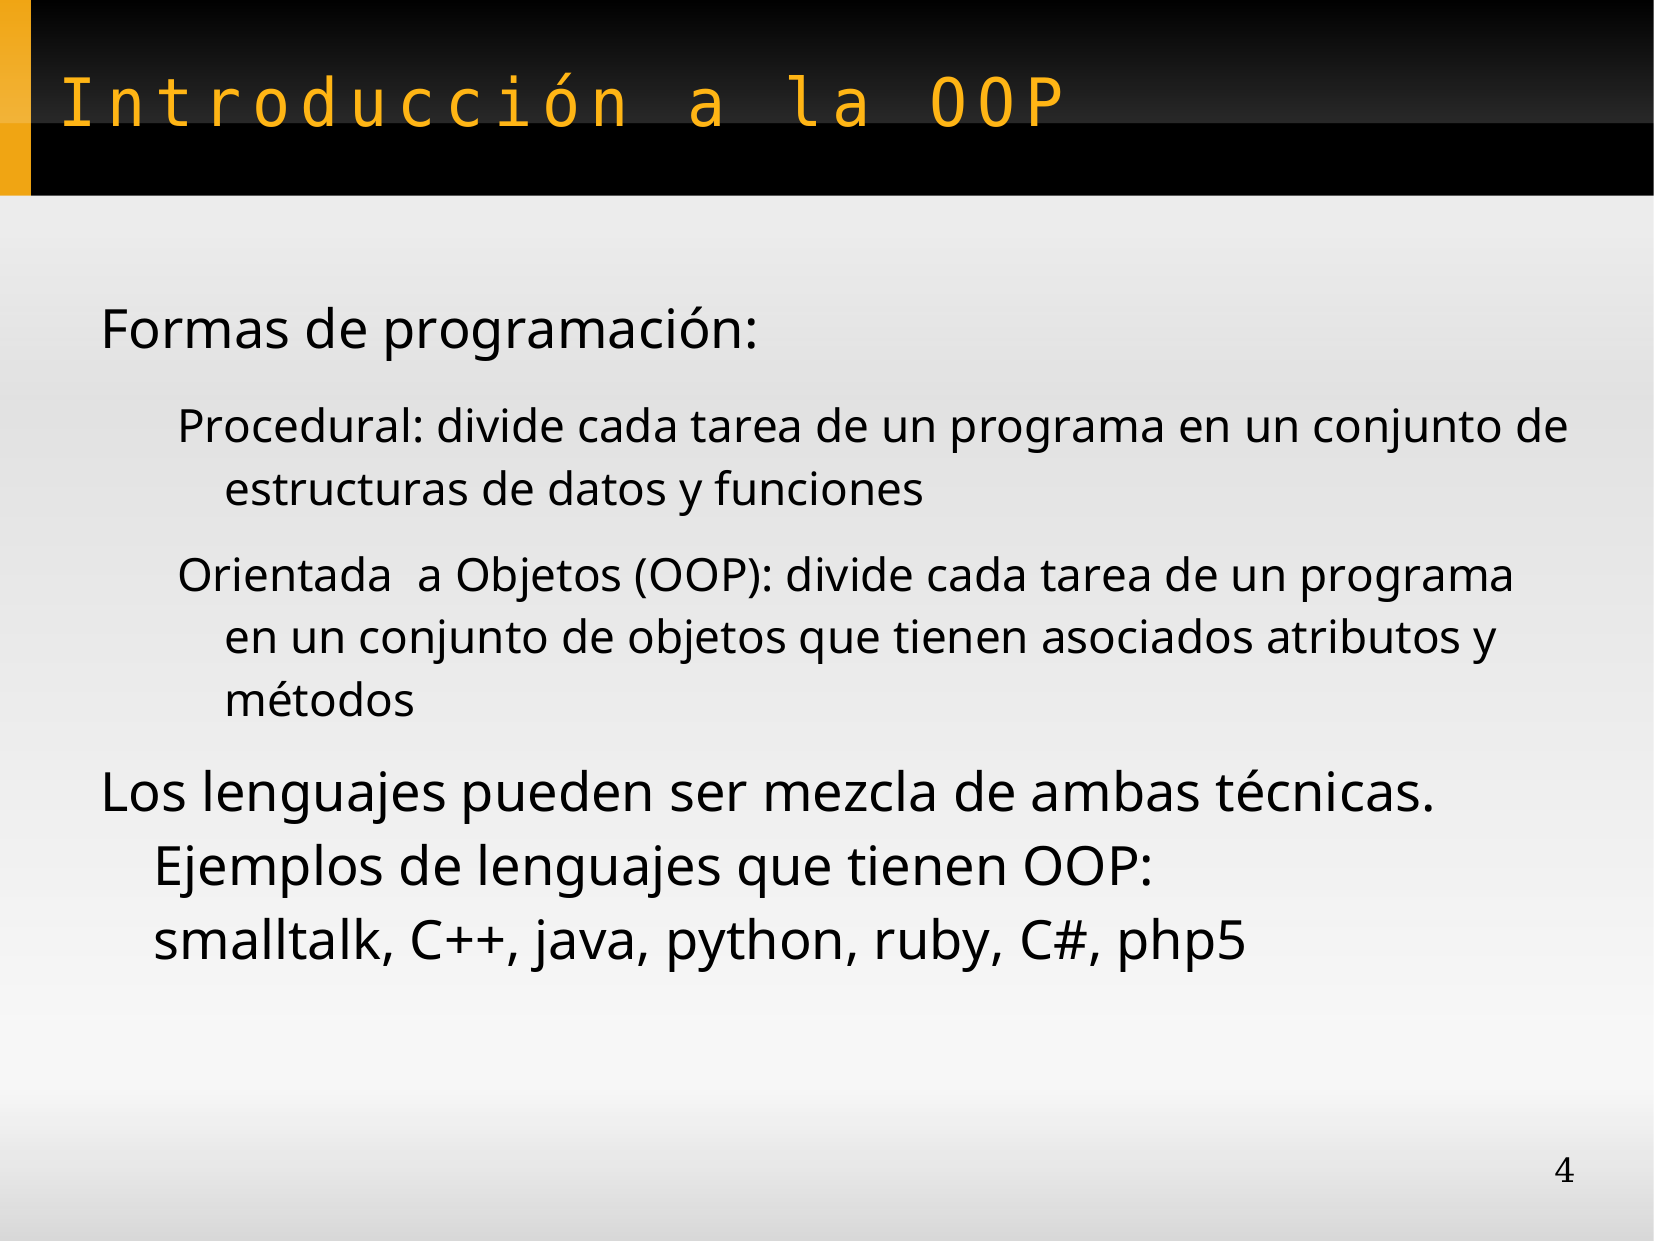

# Introducción a la OOP
Formas de programación:
Procedural: divide cada tarea de un programa en un conjunto de estructuras de datos y funciones
Orientada a Objetos (OOP): divide cada tarea de un programa en un conjunto de objetos que tienen asociados atributos y métodos
Los lenguajes pueden ser mezcla de ambas técnicas. Ejemplos de lenguajes que tienen OOP:
smalltalk, C++, java, python, ruby, C#, php5
4